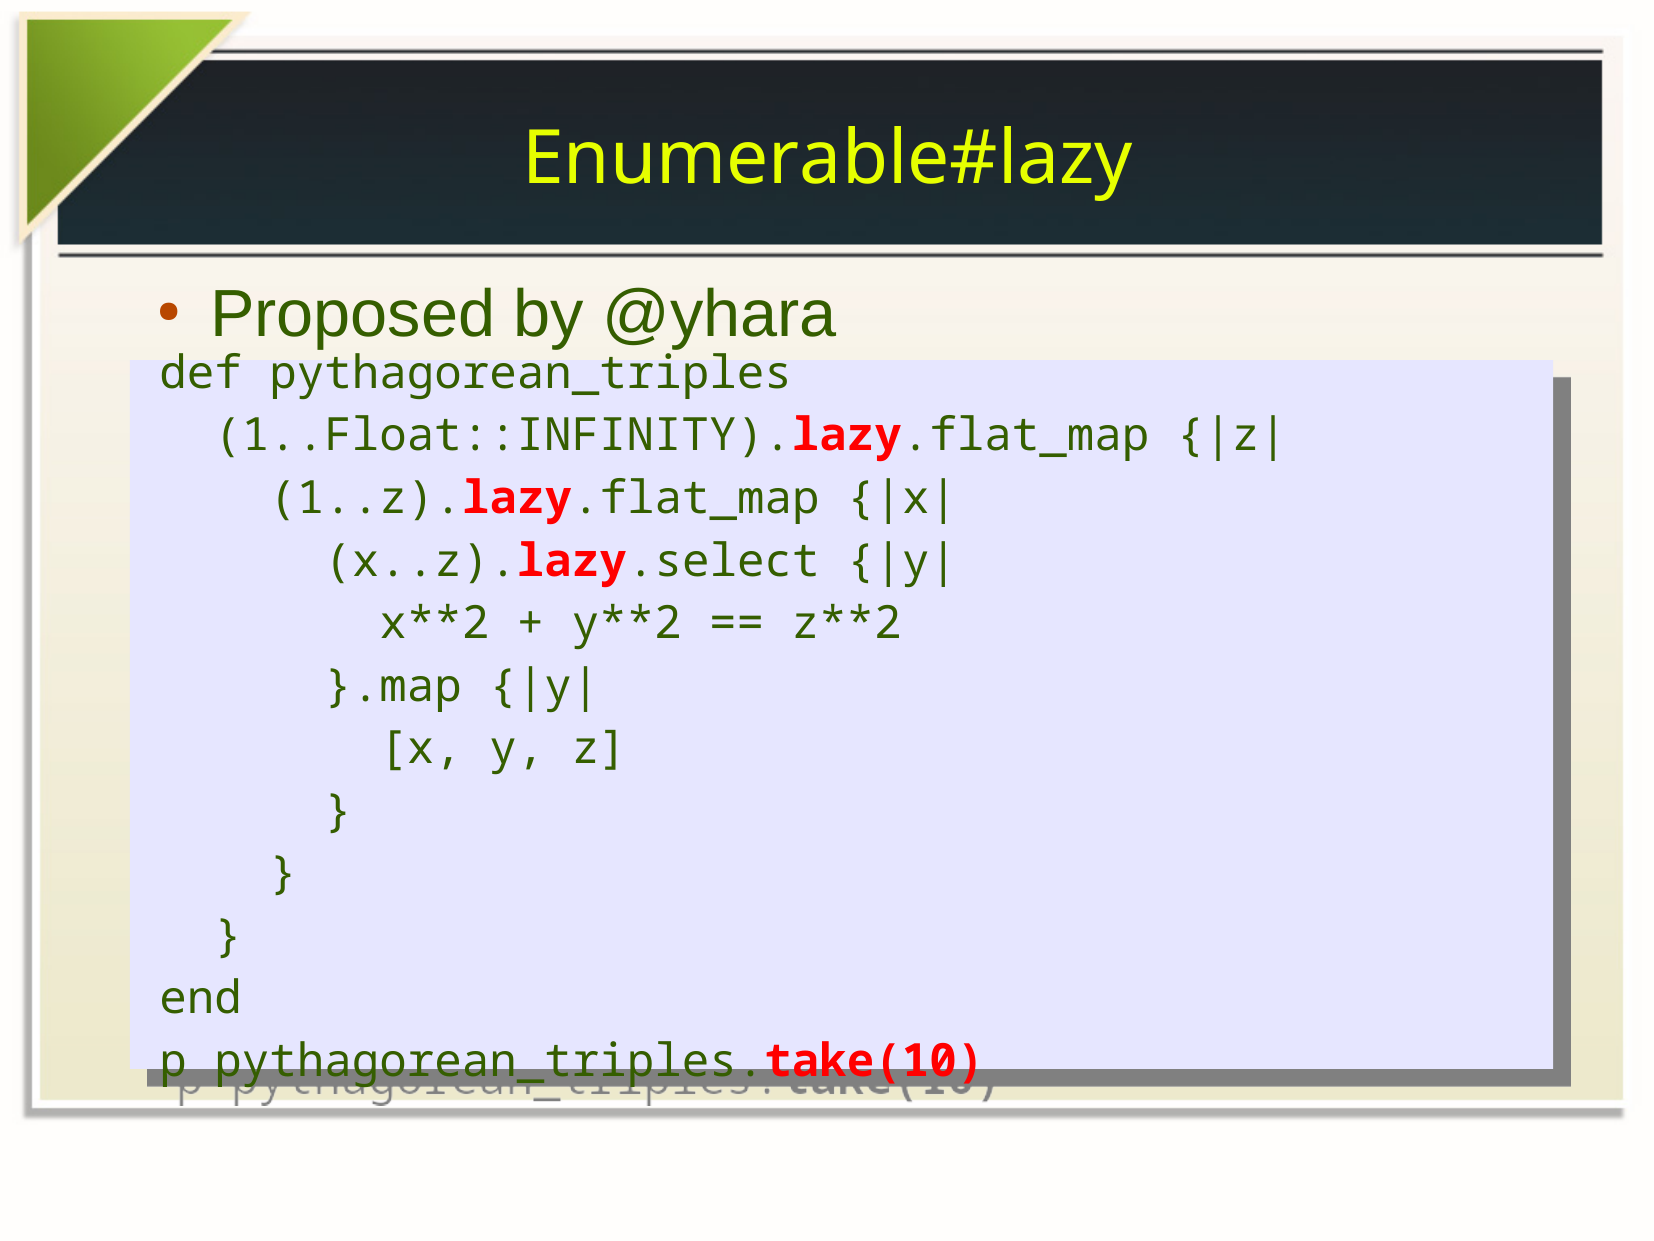

# Enumerable#lazy
Proposed by @yhara
def pythagorean_triples
 (1..Float::INFINITY).lazy.flat_map {|z|
 (1..z).lazy.flat_map {|x|
 (x..z).lazy.select {|y|
 x**2 + y**2 == z**2
 }.map {|y|
 [x, y, z]
 }
 }
 }
end
p pythagorean_triples.take(10)